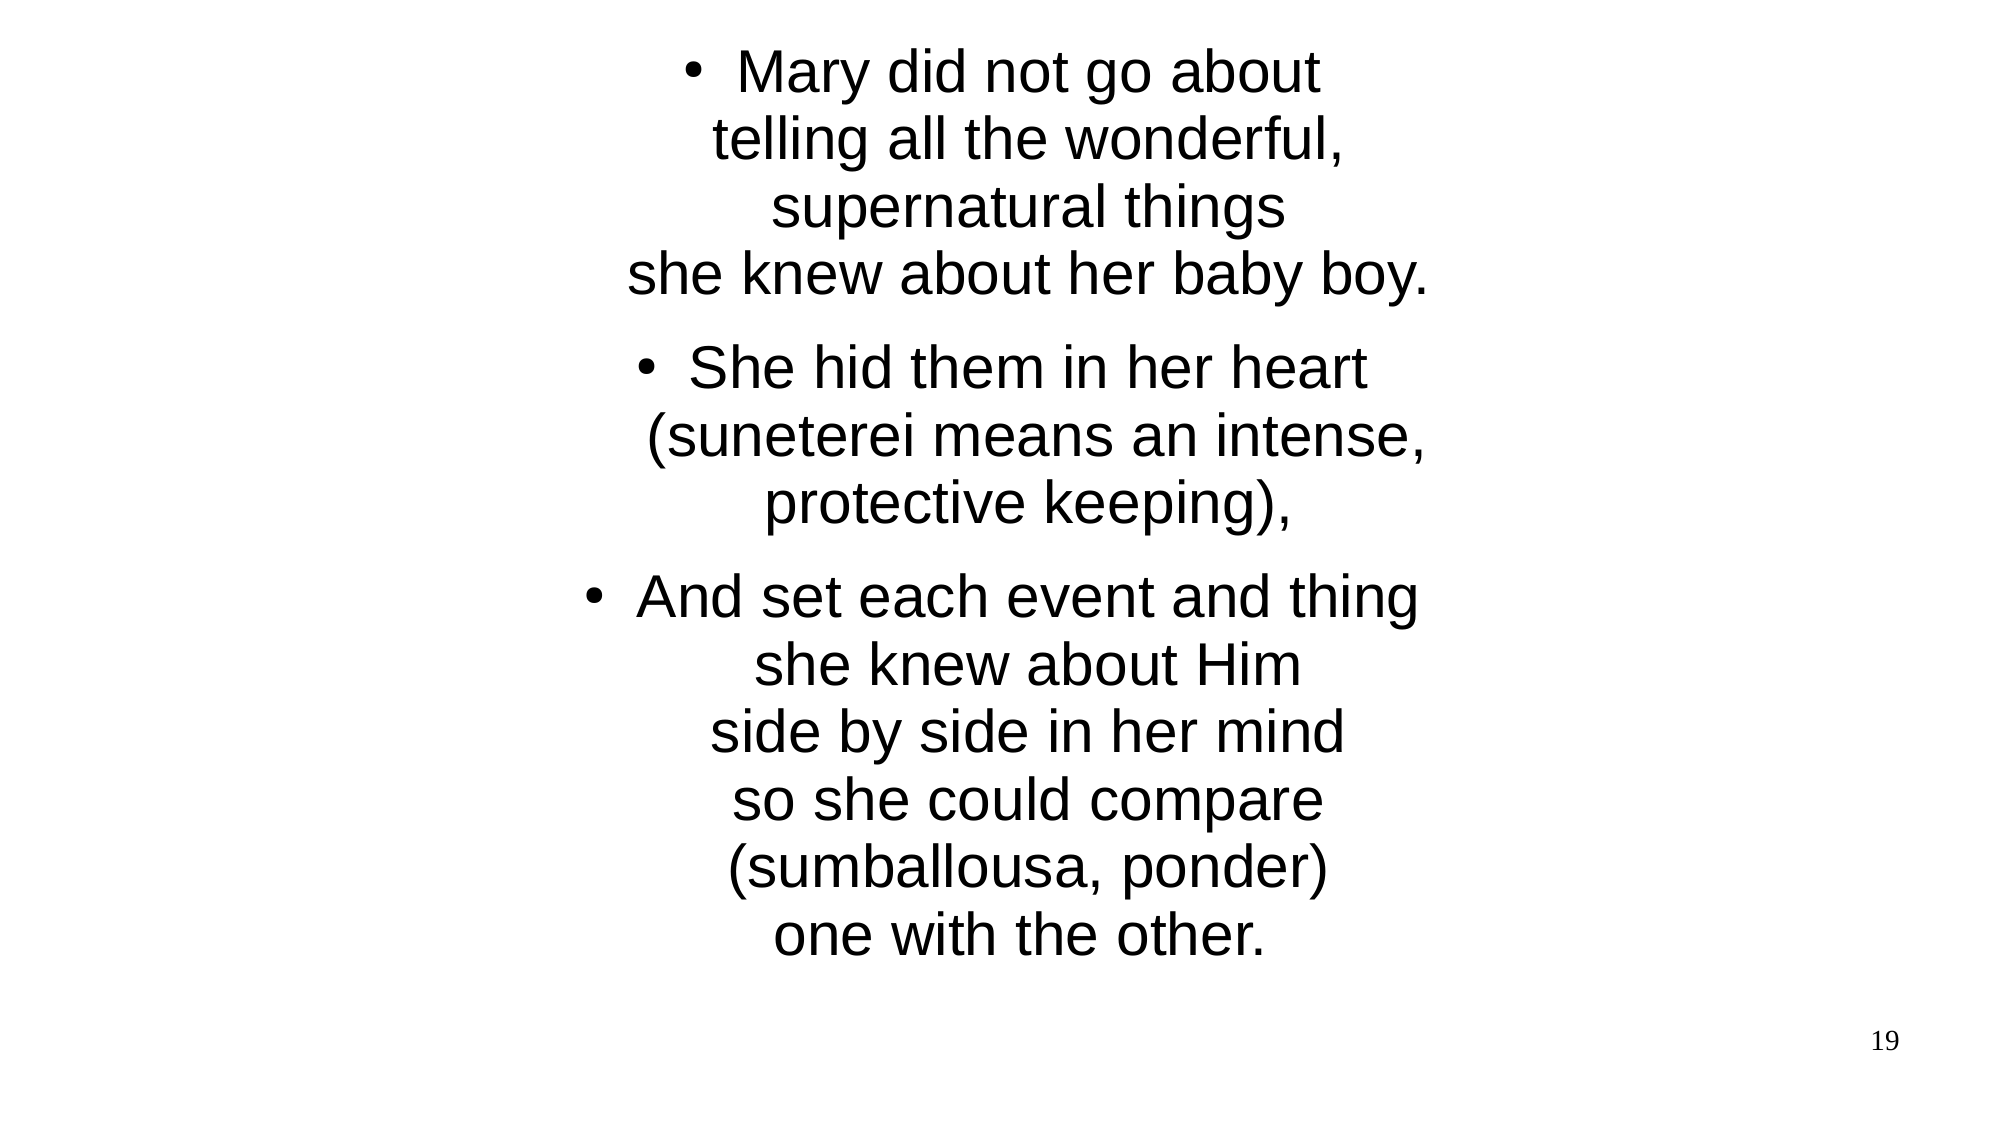

# Mary did not go about telling all the wonderful, supernatural things she knew about her baby boy.
She hid them in her heart
 (suneterei means an intense,
 protective keeping),
And set each event and thing
 she knew about Him
side by side in her mind
 so she could compare
(sumballousa, ponder)
one with the other.
19